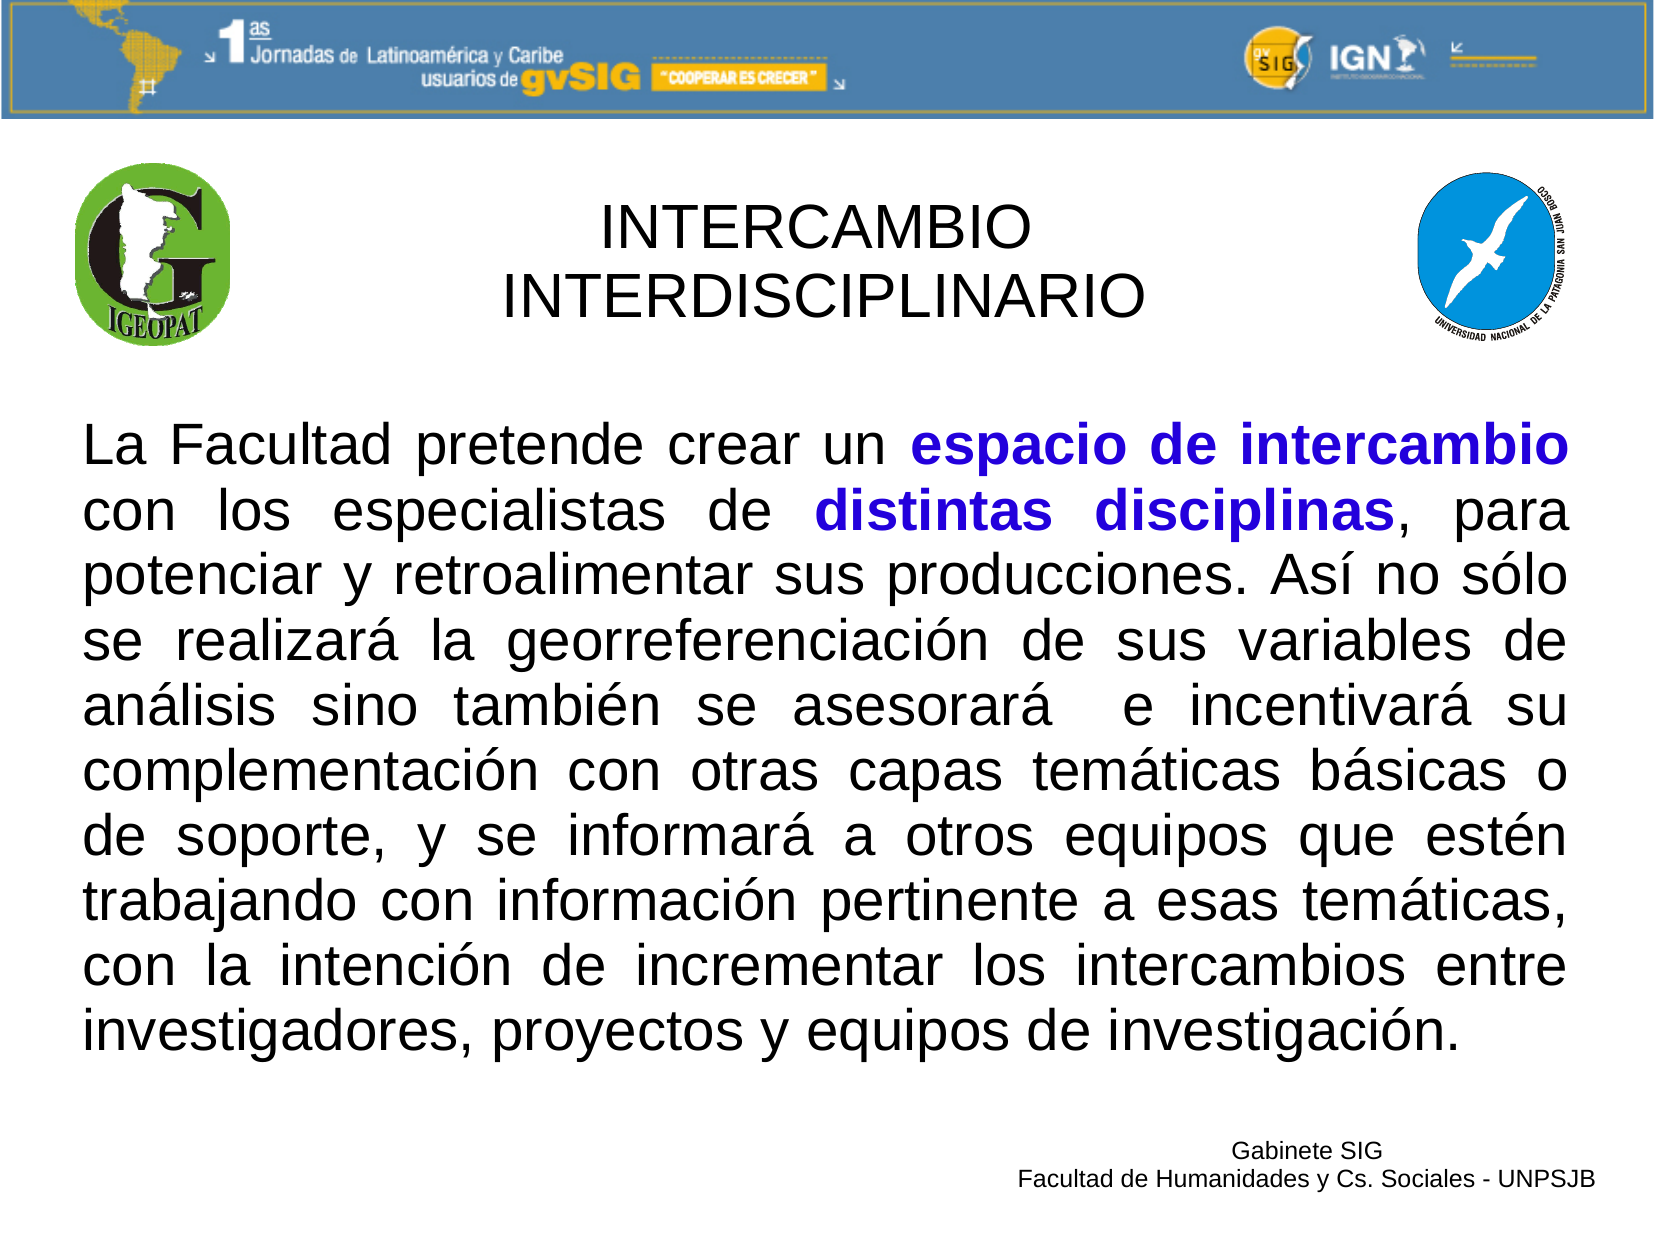

# INTERCAMBIO INTERDISCIPLINARIO
La Facultad pretende crear un espacio de intercambio con los especialistas de distintas disciplinas, para potenciar y retroalimentar sus producciones. Así no sólo se realizará la georreferenciación de sus variables de análisis sino también se asesorará e incentivará su complementación con otras capas temáticas básicas o de soporte, y se informará a otros equipos que estén trabajando con información pertinente a esas temáticas, con la intención de incrementar los intercambios entre investigadores, proyectos y equipos de investigación.
Gabinete SIG
Facultad de Humanidades y Cs. Sociales - UNPSJB